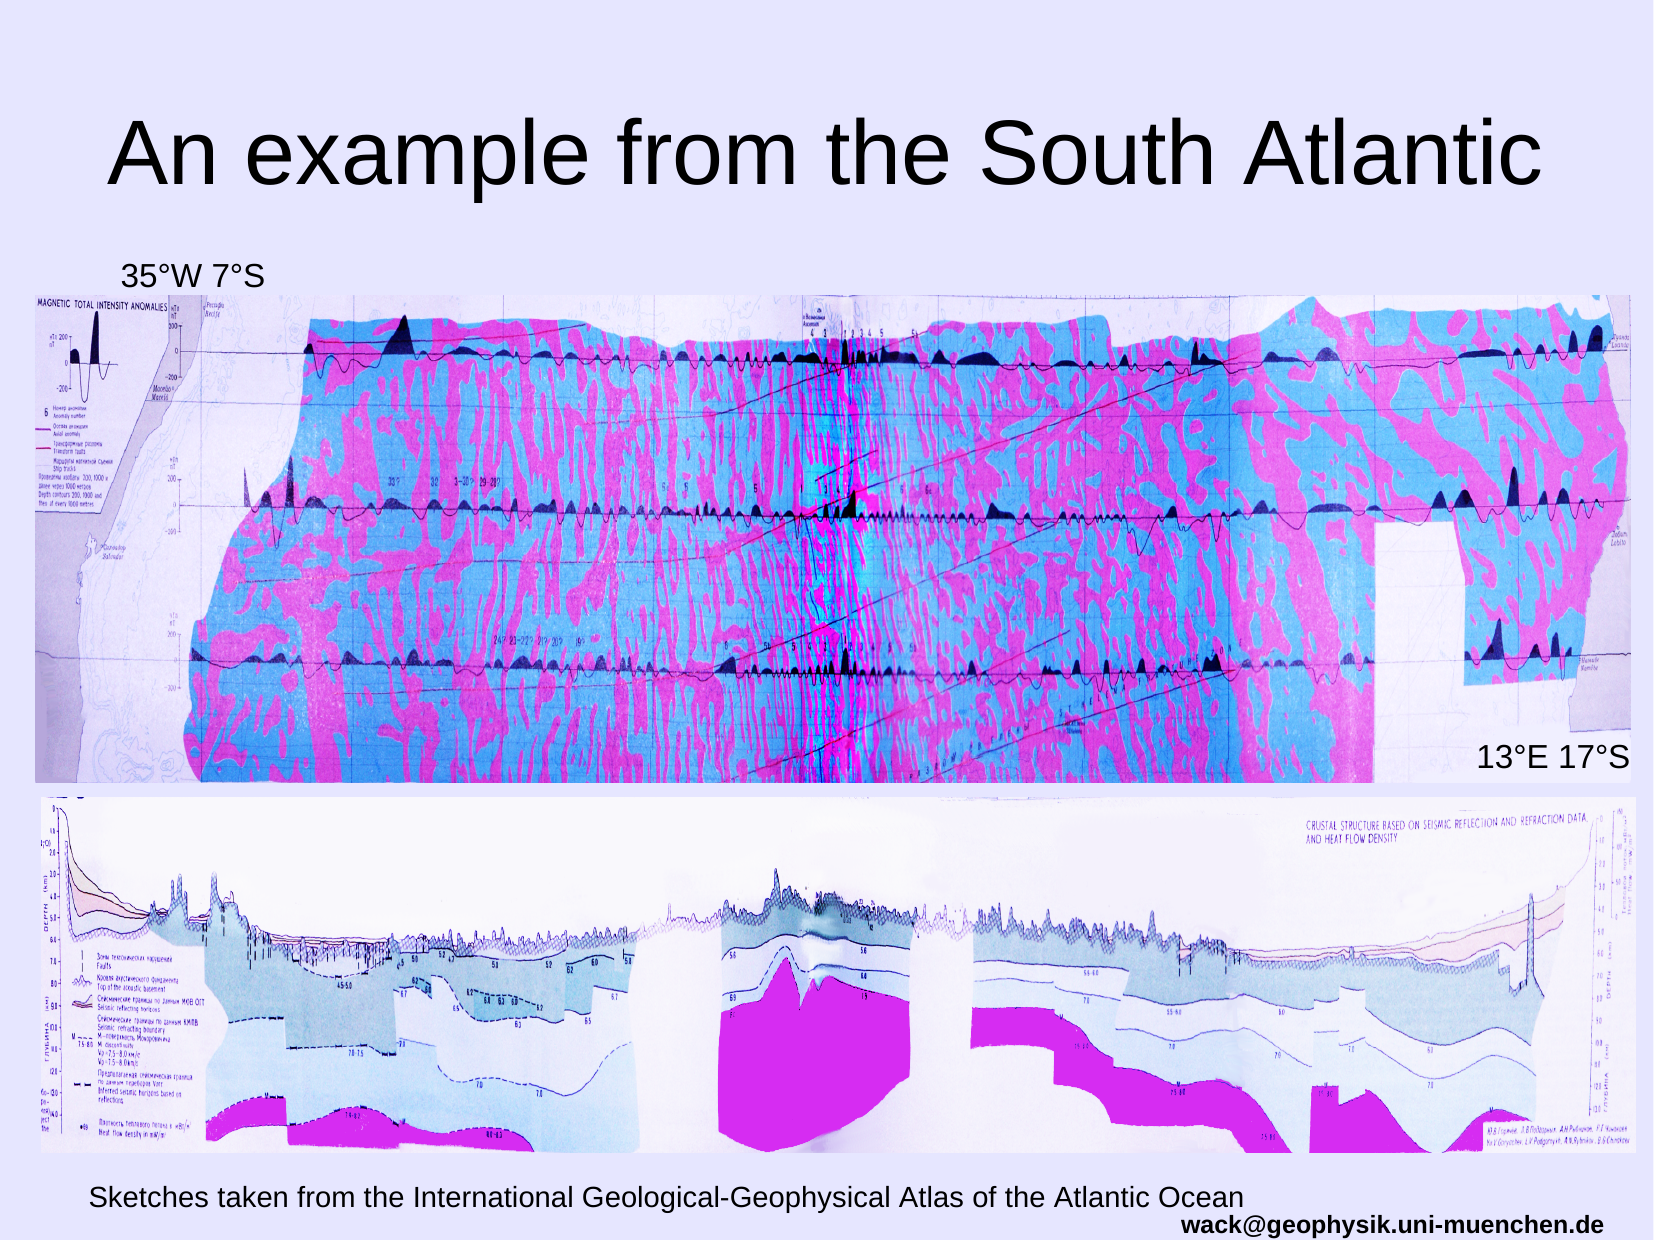

# An example from the South Atlantic
35°W 7°S
13°E 17°S
Sketches taken from the International Geological-Geophysical Atlas of the Atlantic Ocean